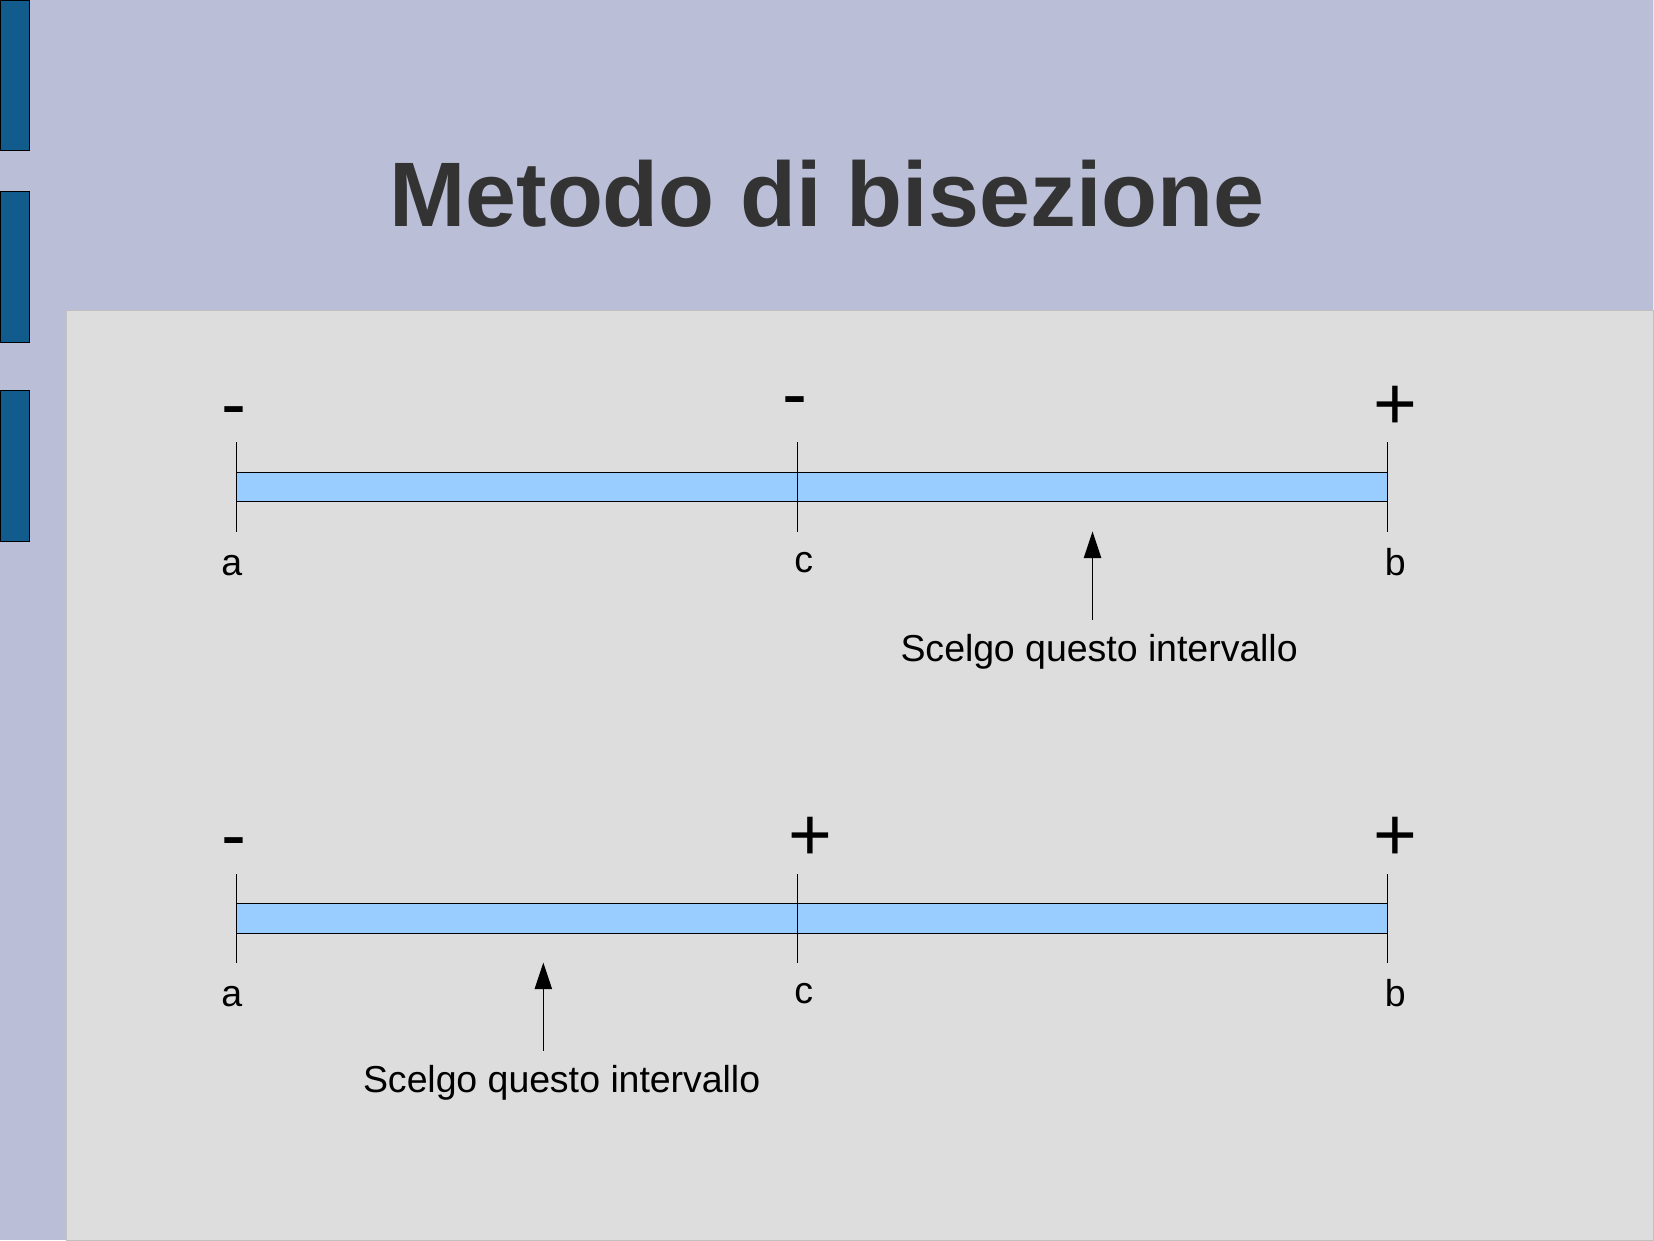

# Metodo di bisezione
-
-
+
c
a
b
Scelgo questo intervallo
-
+
+
c
a
b
Scelgo questo intervallo